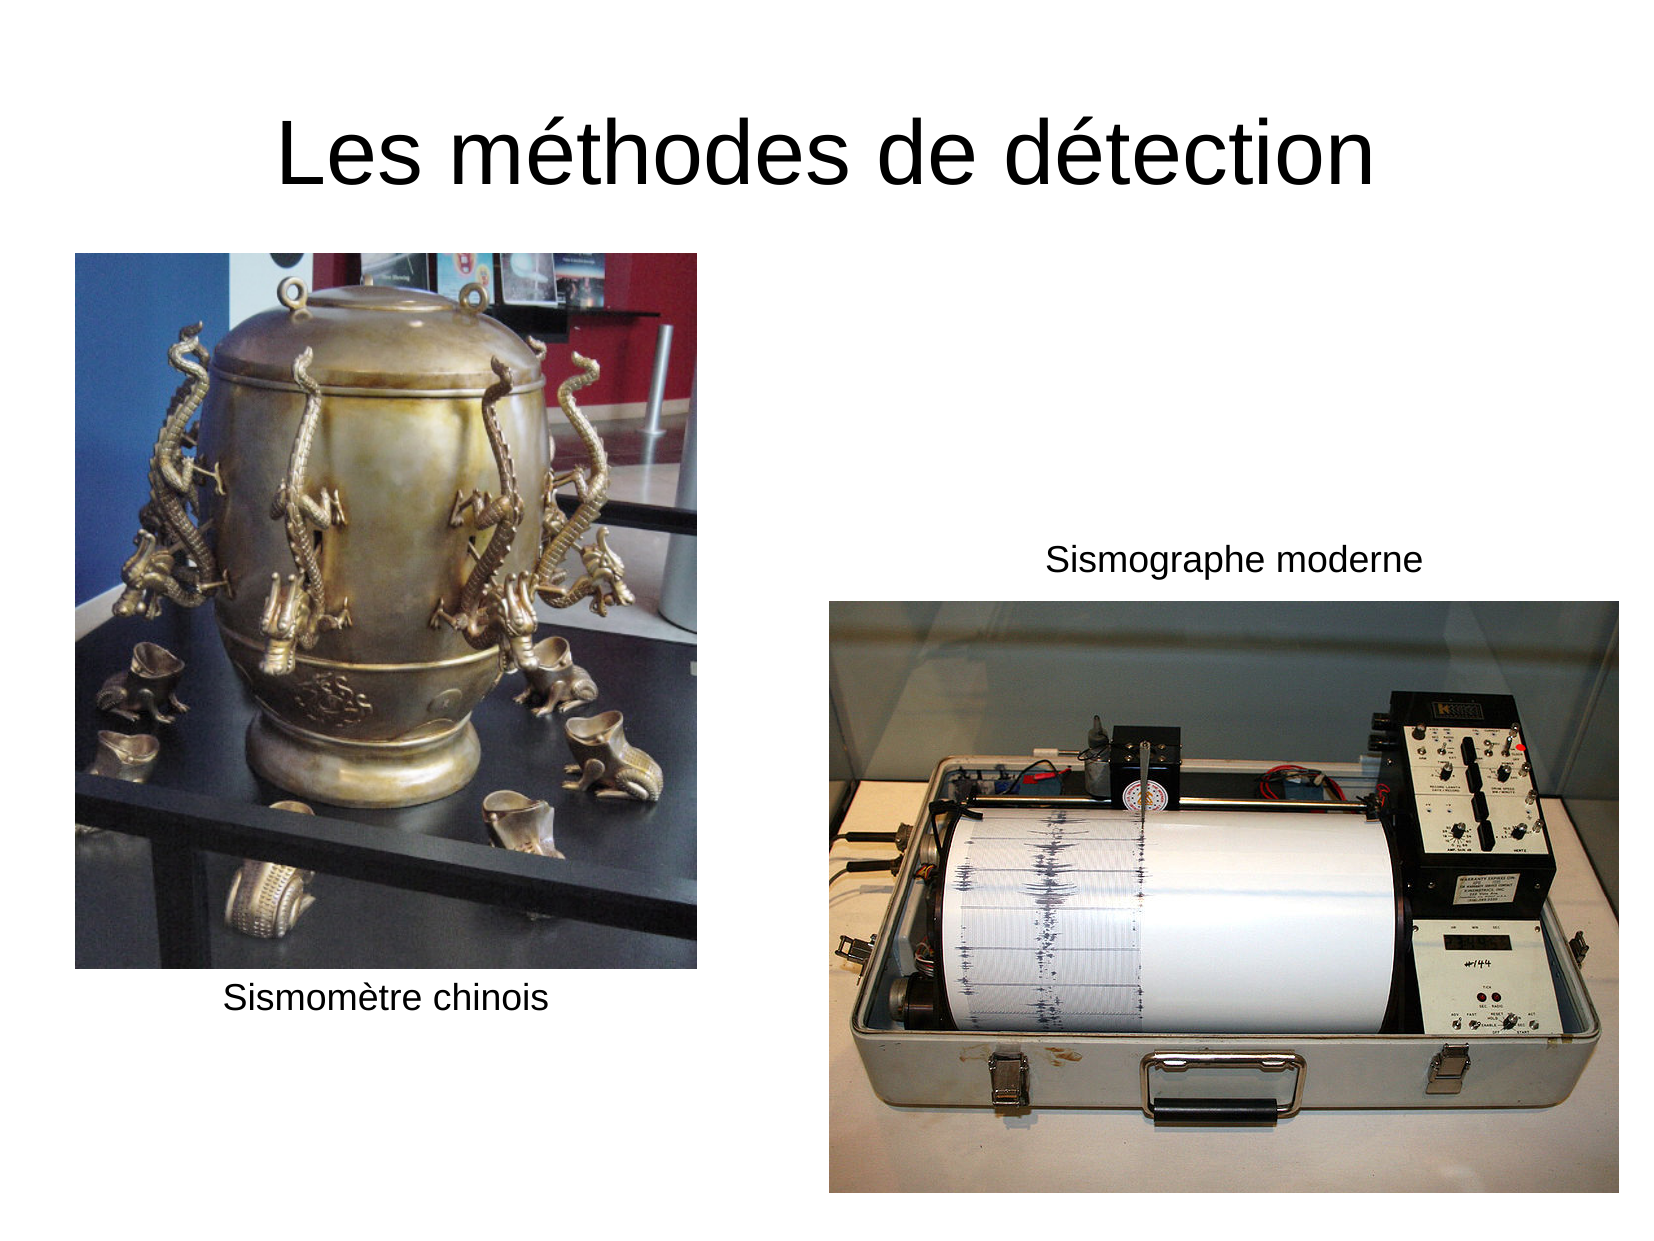

# Les méthodes de détection
Sismographe moderne
Sismomètre chinois